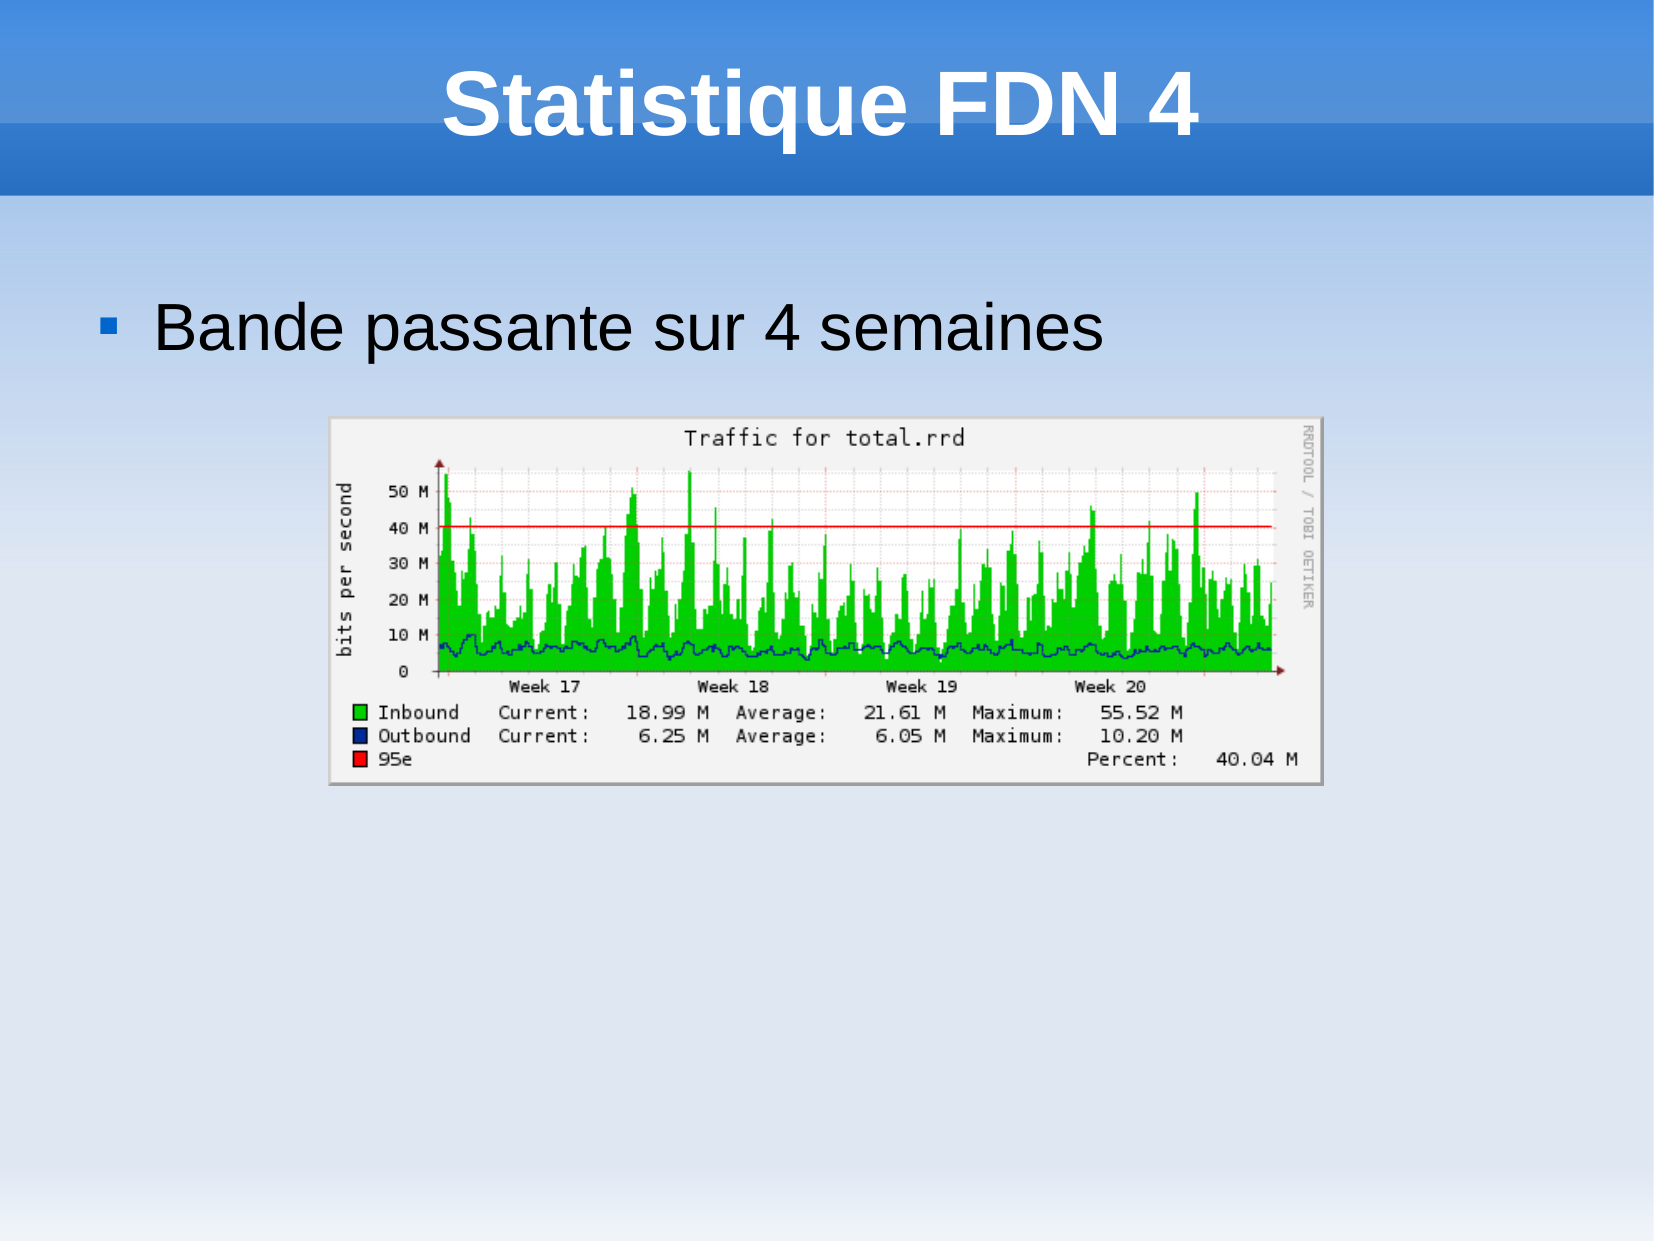

# Statistique FDN 4
Bande passante sur 4 semaines